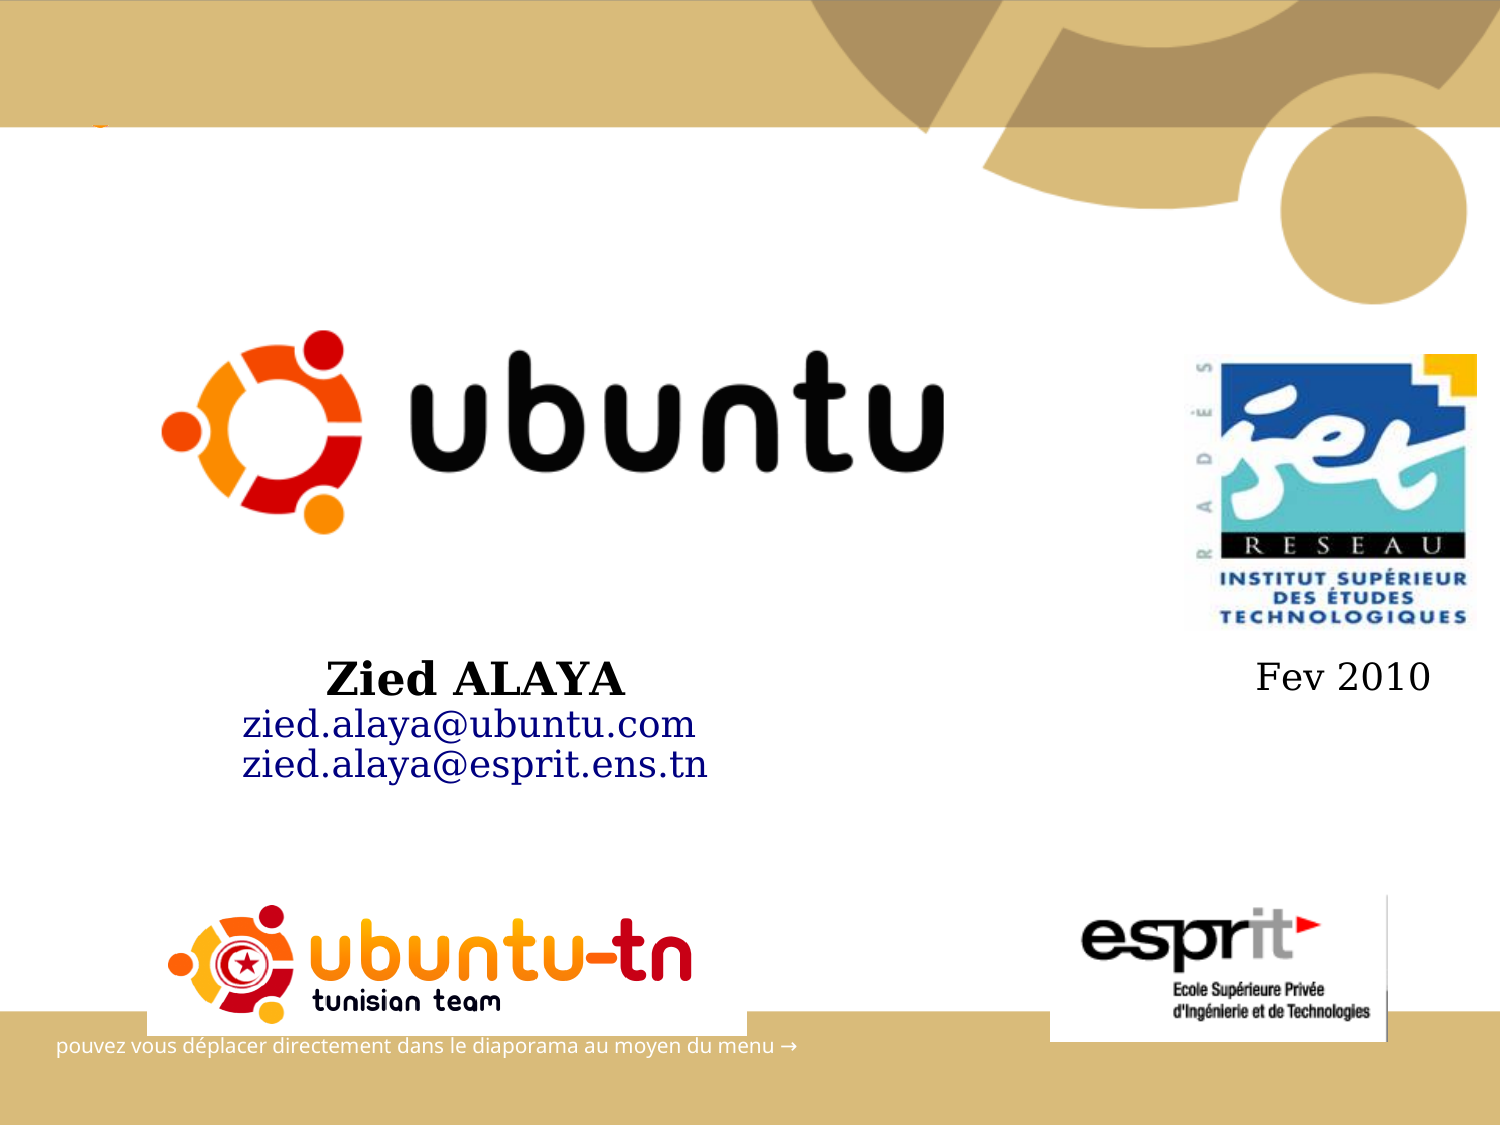

Zied ALAYA
zied.alaya@ubuntu.com
zied.alaya@esprit.ens.tn
Fev 2010
pouvez vous déplacer directement dans le diaporama au moyen du menu →